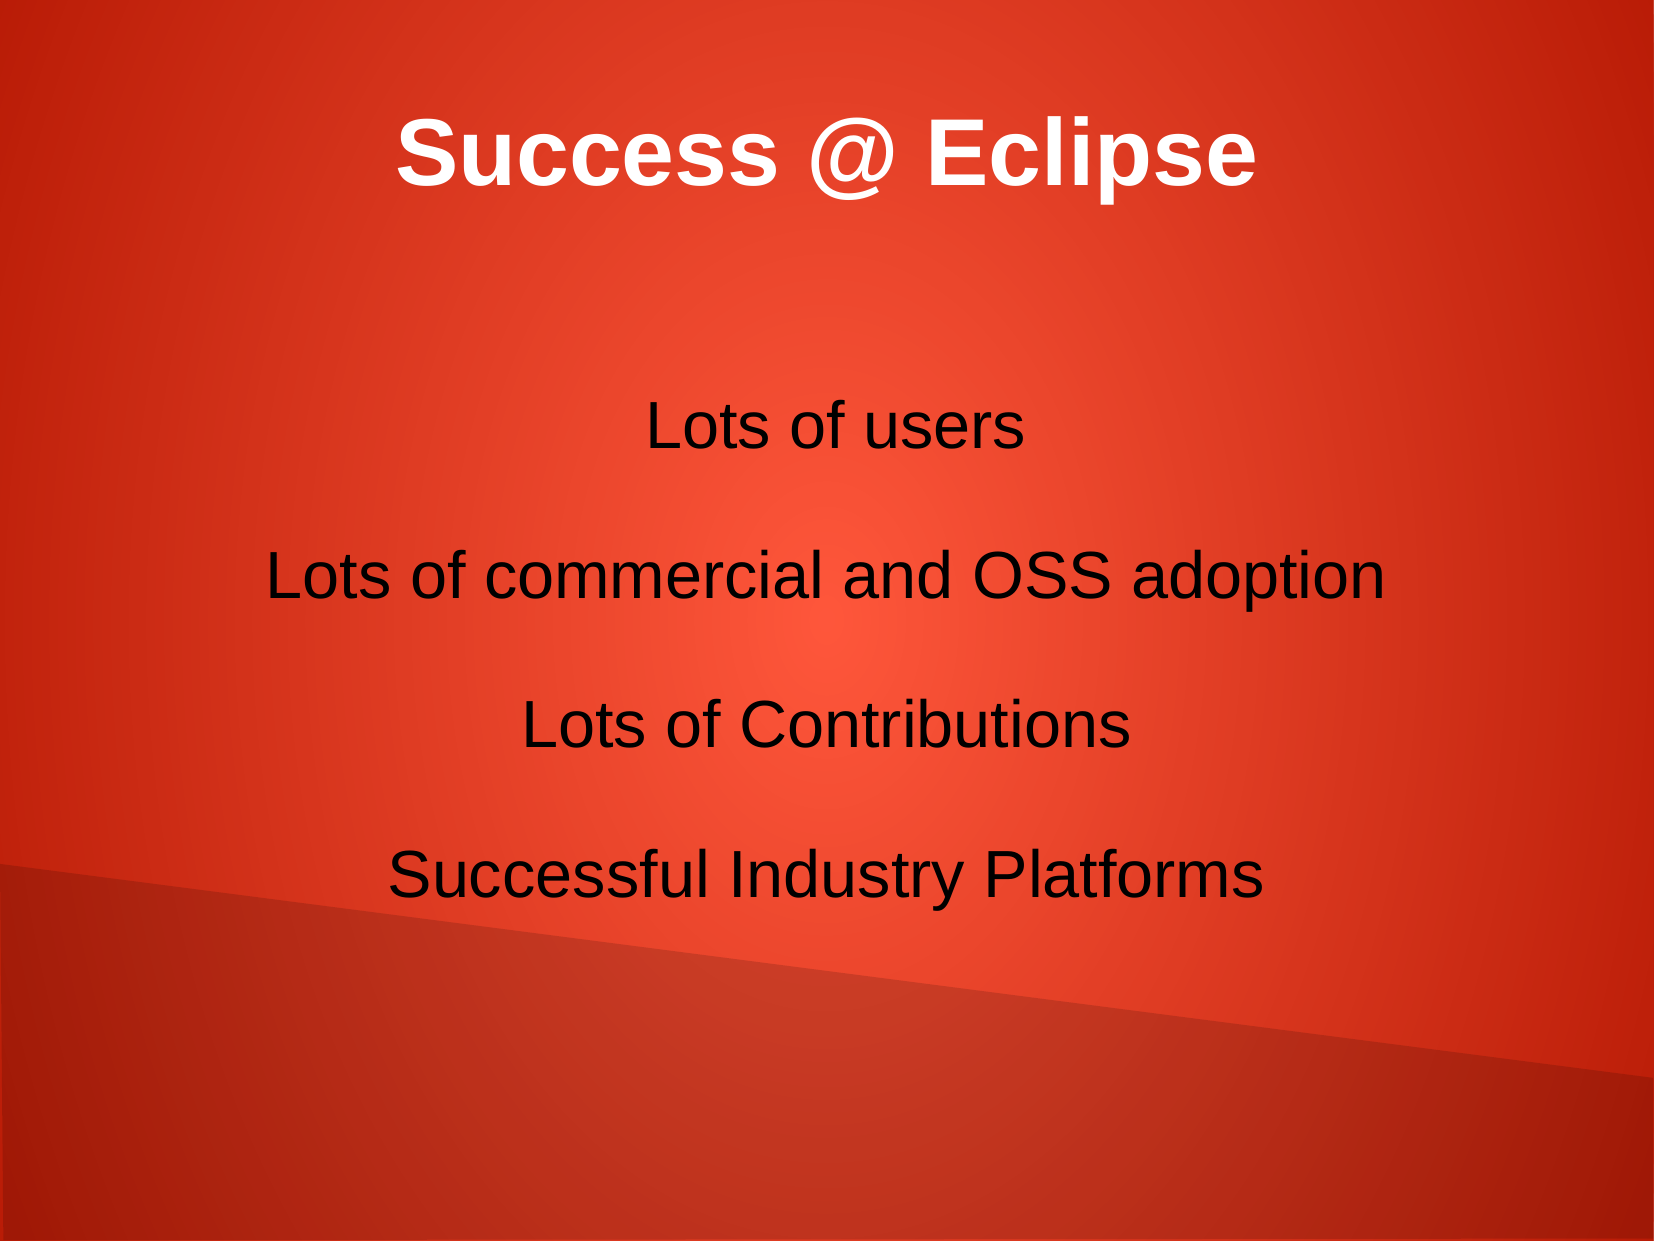

# Success @ Eclipse
 Lots of users
Lots of commercial and OSS adoption
Lots of Contributions
Successful Industry Platforms